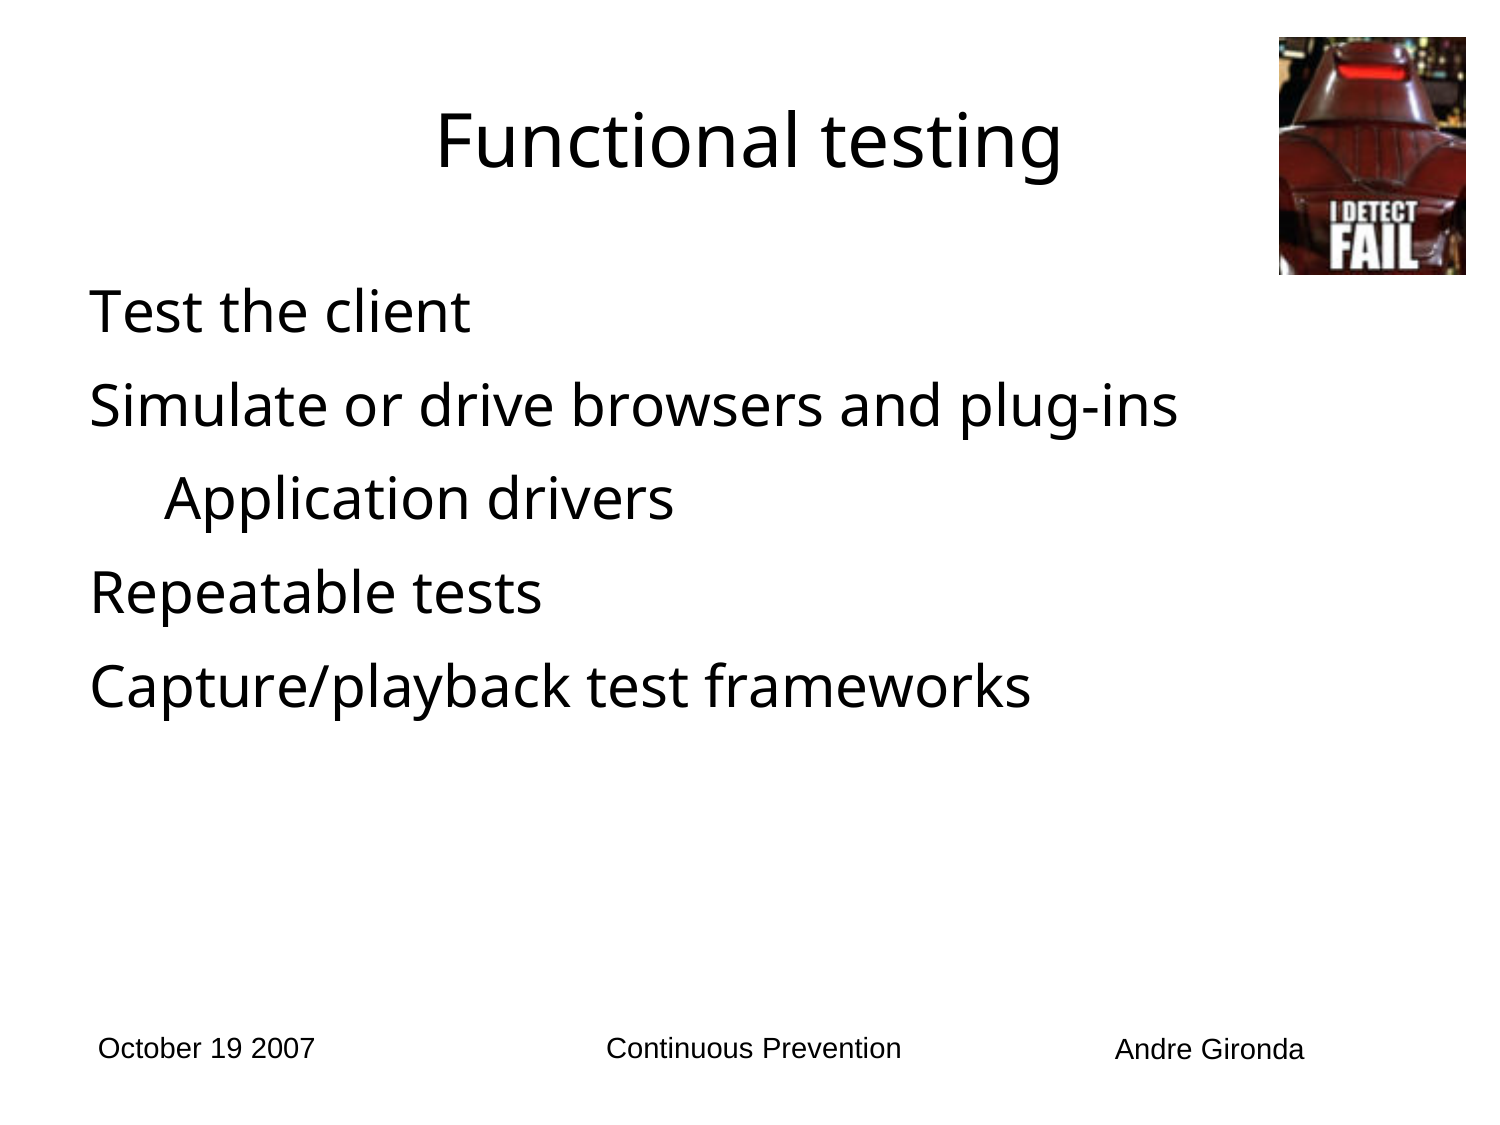

# Functional testing
Test the client
Simulate or drive browsers and plug-ins
Application drivers
Repeatable tests
Capture/playback test frameworks